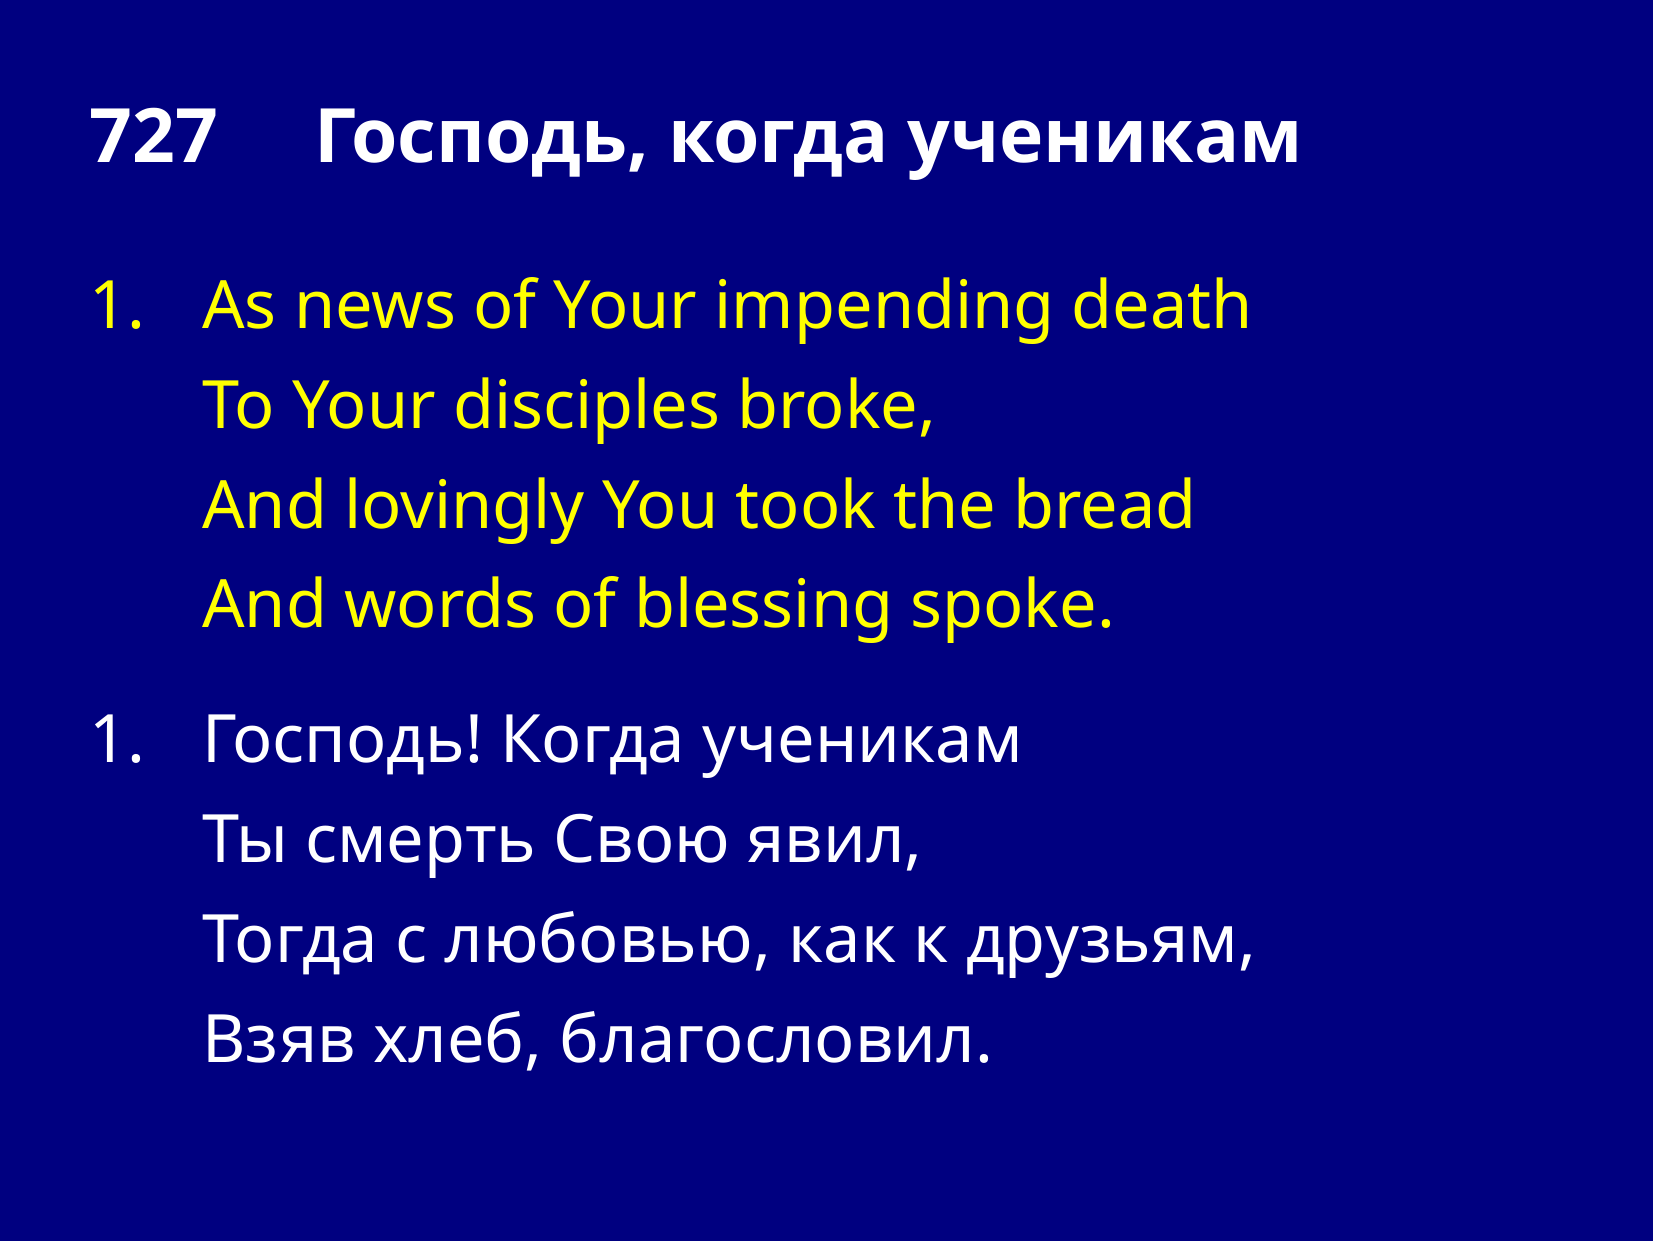

727	Господь, когда ученикам
1.	As news of Your impending death
	To Your disciples broke,
	And lovingly You took the bread
	And words of blessing spoke.
1.	Господь! Когда ученикам
	Ты смерть Свою явил,
	Тогда с любовью, как к друзьям,
	Взяв хлеб, благословил.